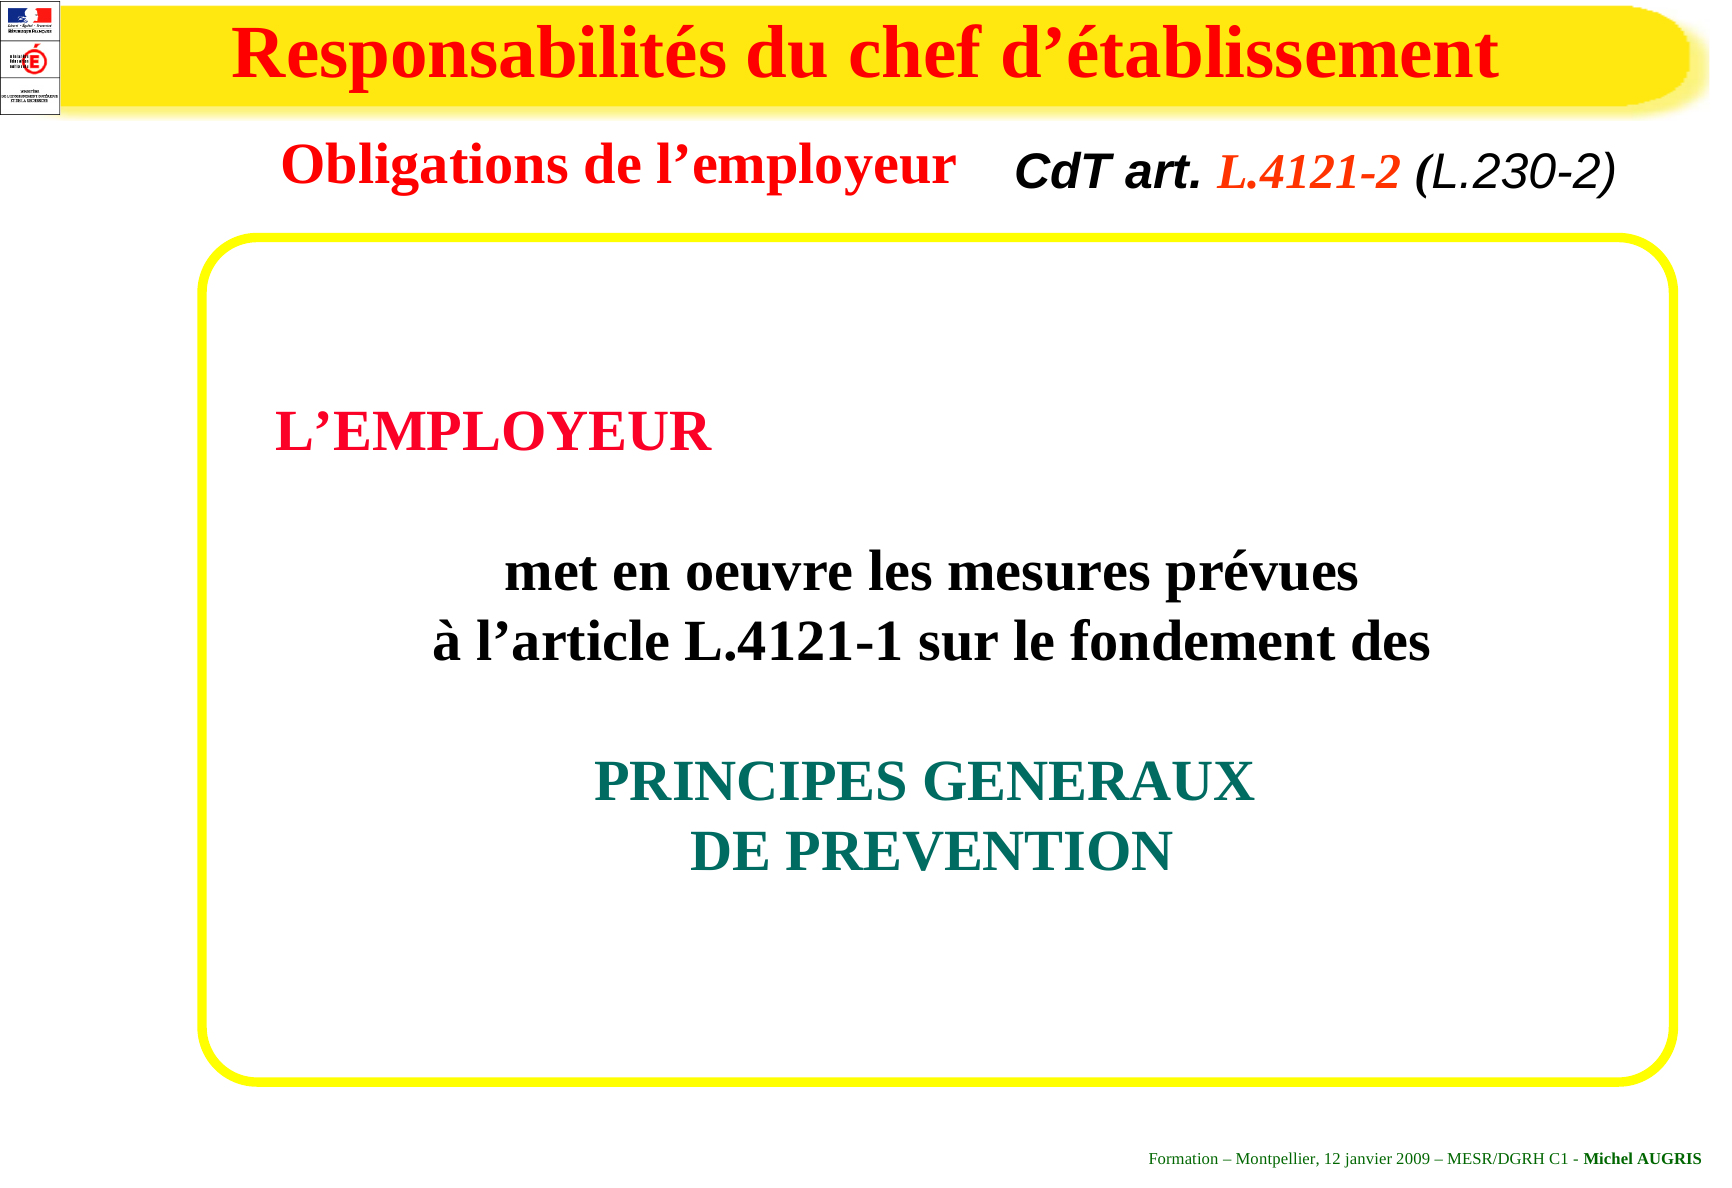

Responsabilités du chef d’établissement
Obligations de l’employeur
CdT art. L.4121-2 (L.230-2)
L’EMPLOYEUR
met en oeuvre les mesures prévues
à l’article L.4121-1 sur le fondement des
PRINCIPES GENERAUX
DE PREVENTION